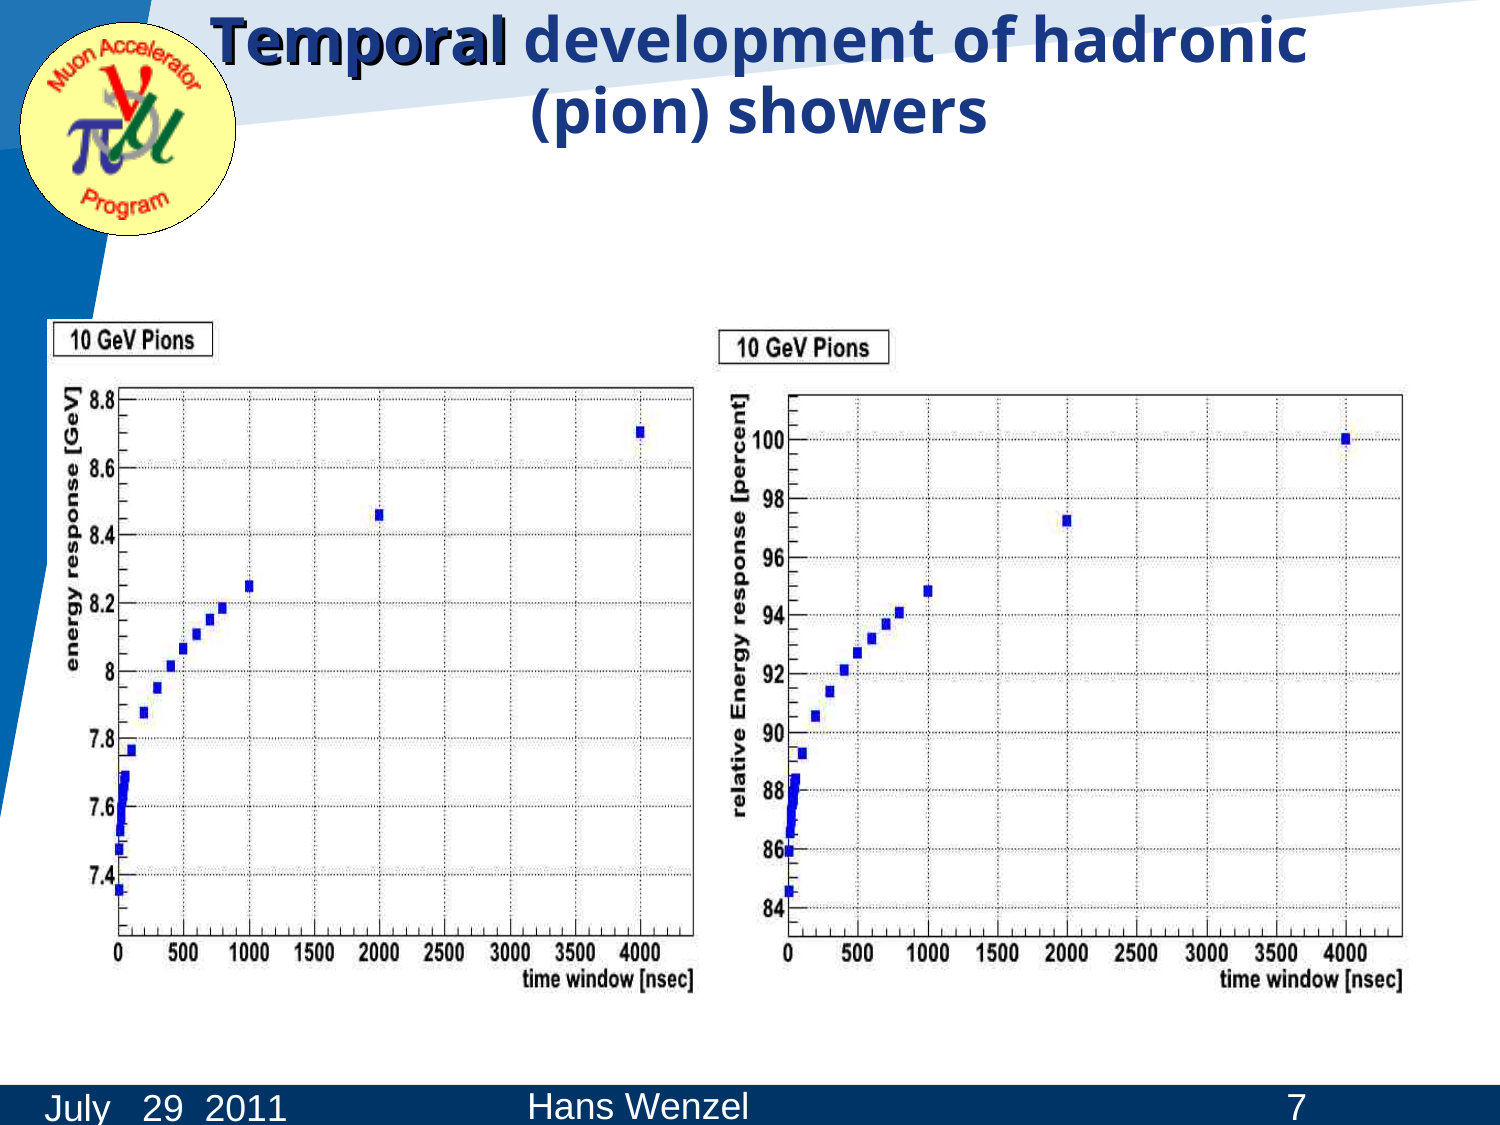

# Temporal development of hadronic (pion) showers
Hans Wenzel
January 22 2009